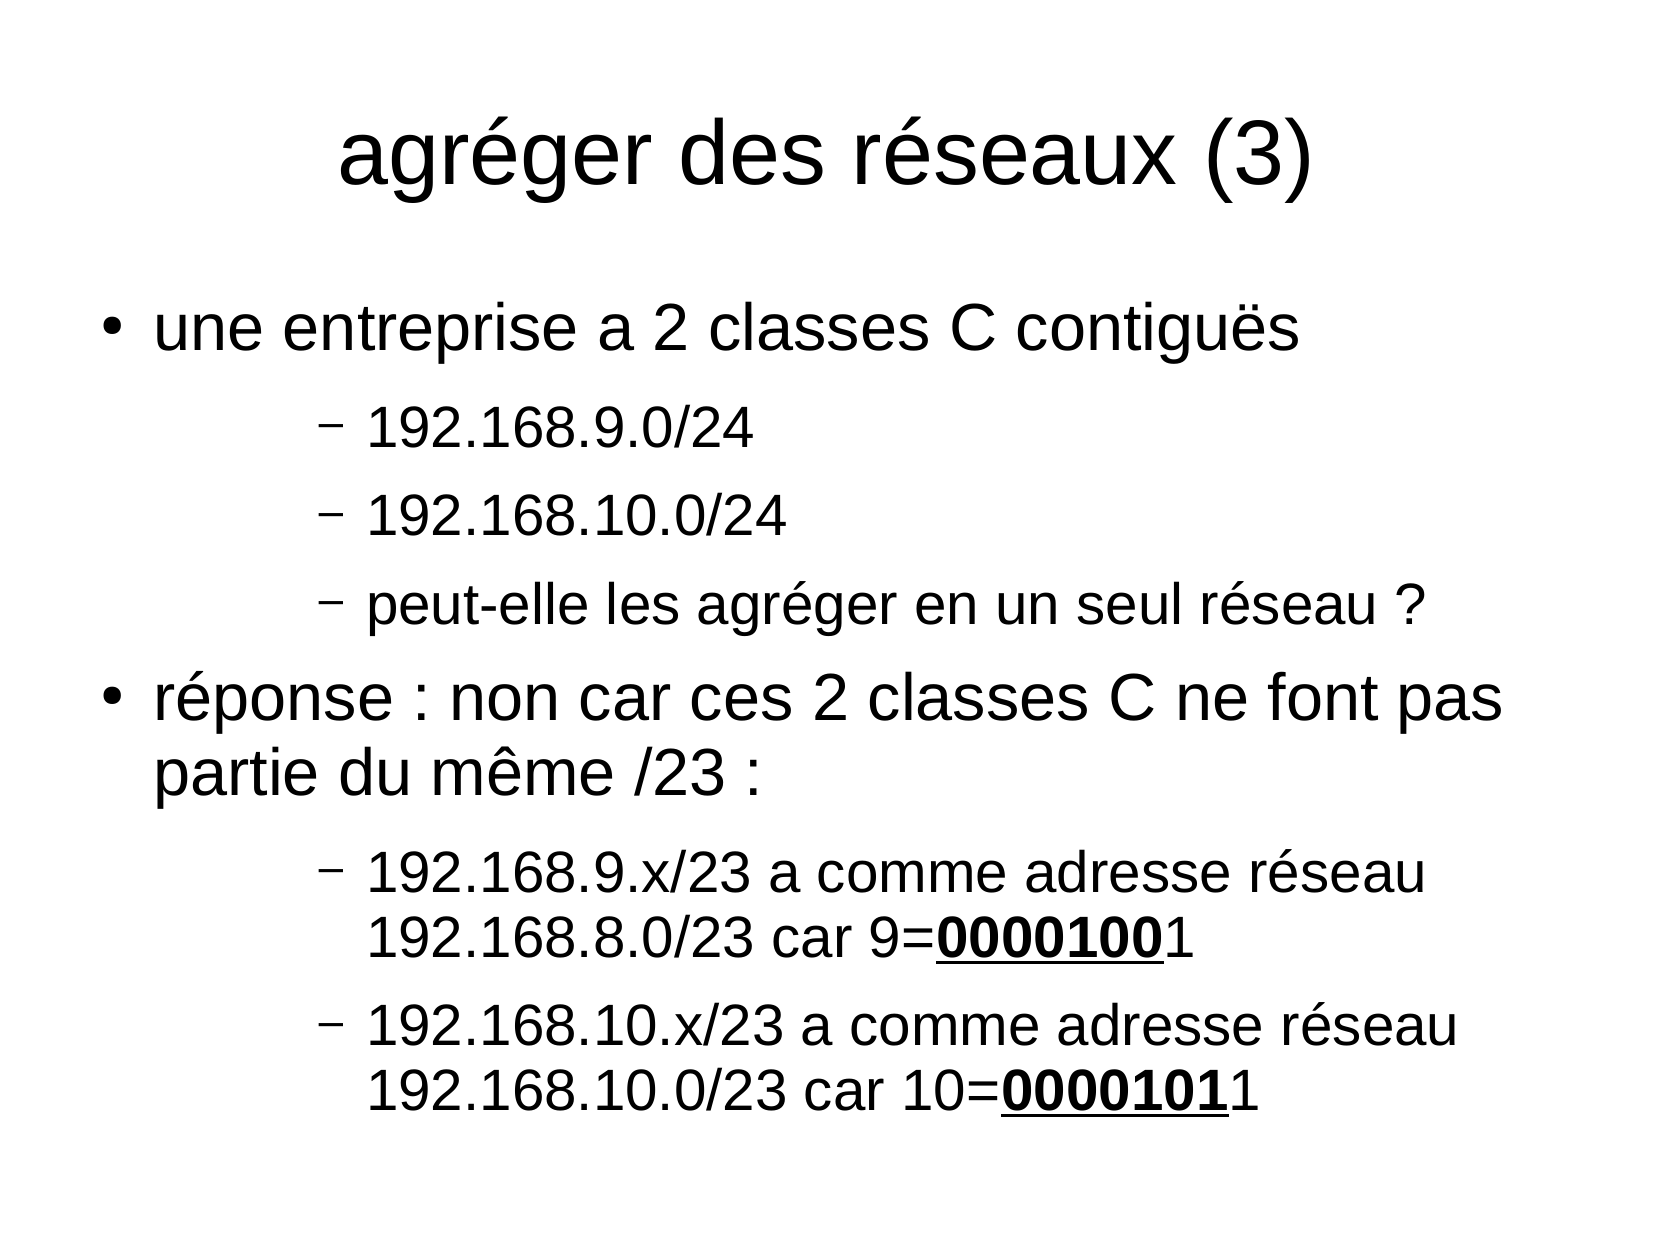

# agréger des réseaux (3)
une entreprise a 2 classes C contiguës
192.168.9.0/24
192.168.10.0/24
peut-elle les agréger en un seul réseau ?
réponse : non car ces 2 classes C ne font pas partie du même /23 :
192.168.9.x/23 a comme adresse réseau 192.168.8.0/23 car 9=00001001
192.168.10.x/23 a comme adresse réseau 192.168.10.0/23 car 10=00001011